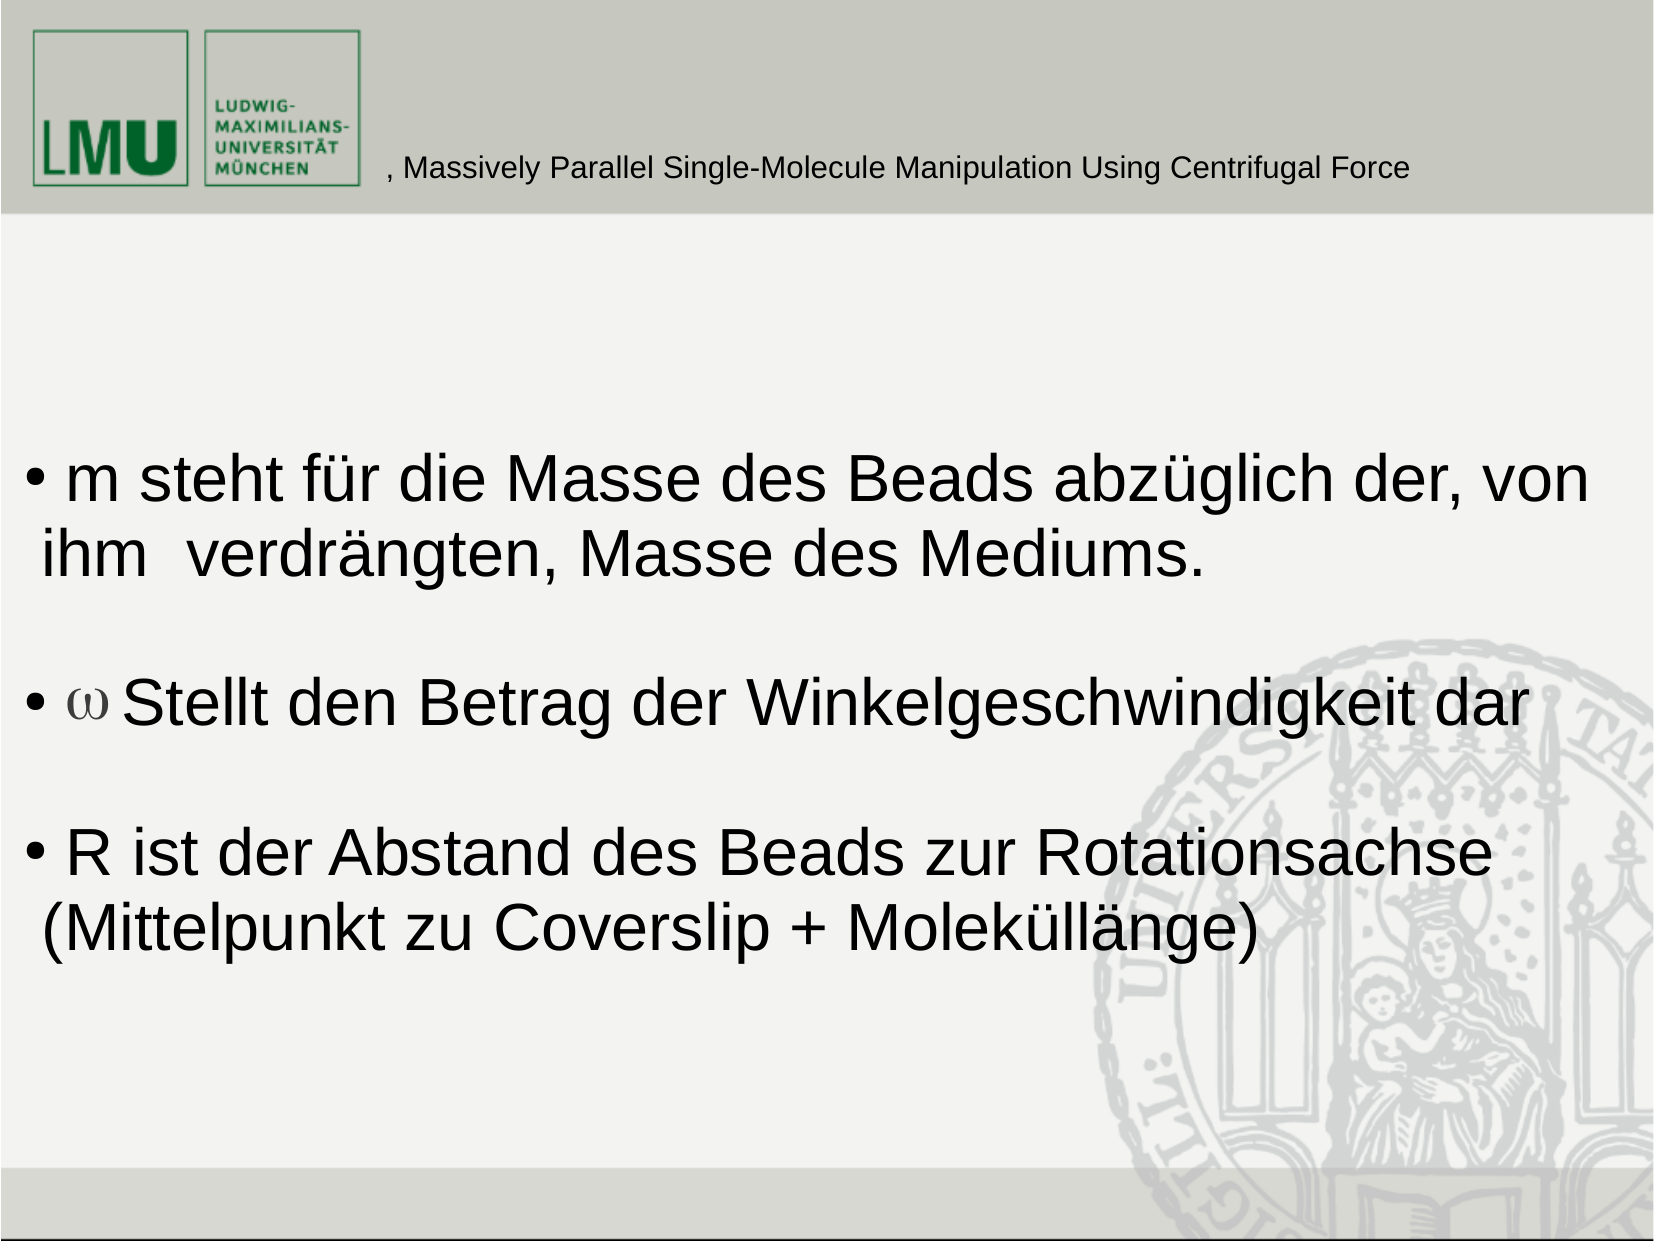

, Massively Parallel Single-Molecule Manipulation Using Centrifugal Force
 m steht für die Masse des Beads abzüglich der, von ihm verdrängten, Masse des Mediums.
 Stellt den Betrag der Winkelgeschwindigkeit dar
 R ist der Abstand des Beads zur Rotationsachse (Mittelpunkt zu Coverslip + Moleküllänge)
#